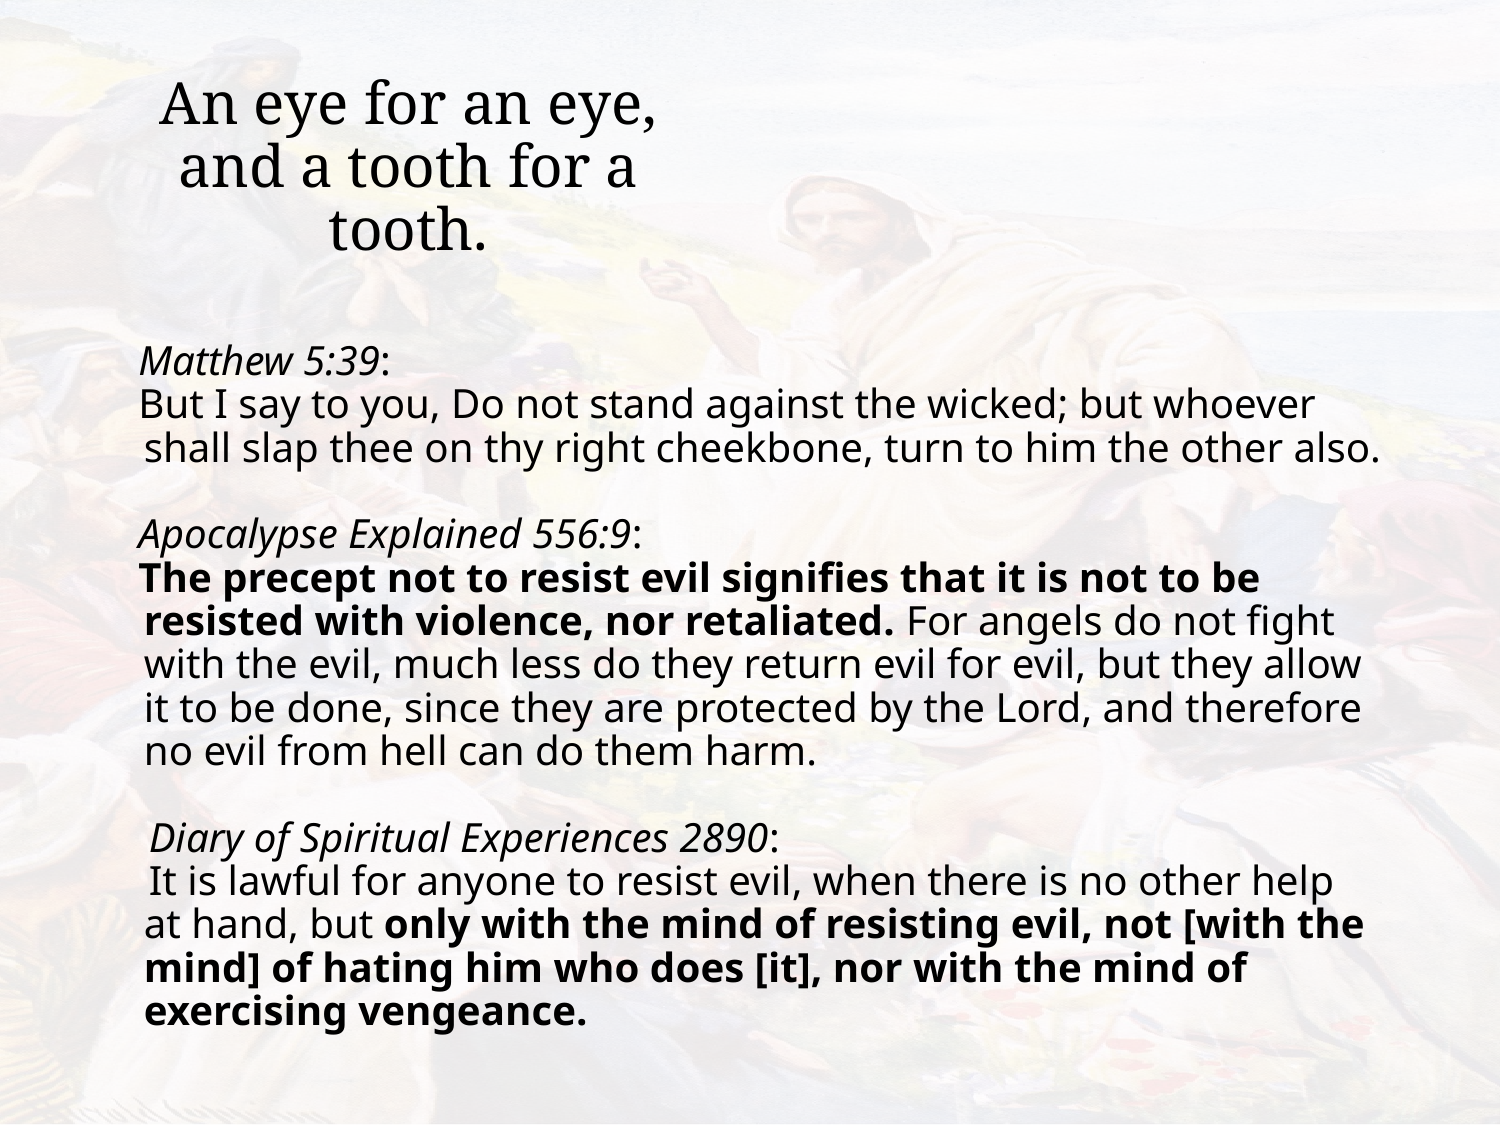

# An eye for an eye, and a tooth for a tooth.
Matthew 5:39:
But I say to you, Do not stand against the wicked; but whoever shall slap thee on thy right cheekbone, turn to him the other also.
Apocalypse Explained 556:9:
The precept not to resist evil signifies that it is not to be resisted with violence, nor retaliated. For angels do not fight with the evil, much less do they return evil for evil, but they allow it to be done, since they are protected by the Lord, and therefore no evil from hell can do them harm.
 Diary of Spiritual Experiences 2890:
 It is lawful for anyone to resist evil, when there is no other help at hand, but only with the mind of resisting evil, not [with the mind] of hating him who does [it], nor with the mind of exercising vengeance.